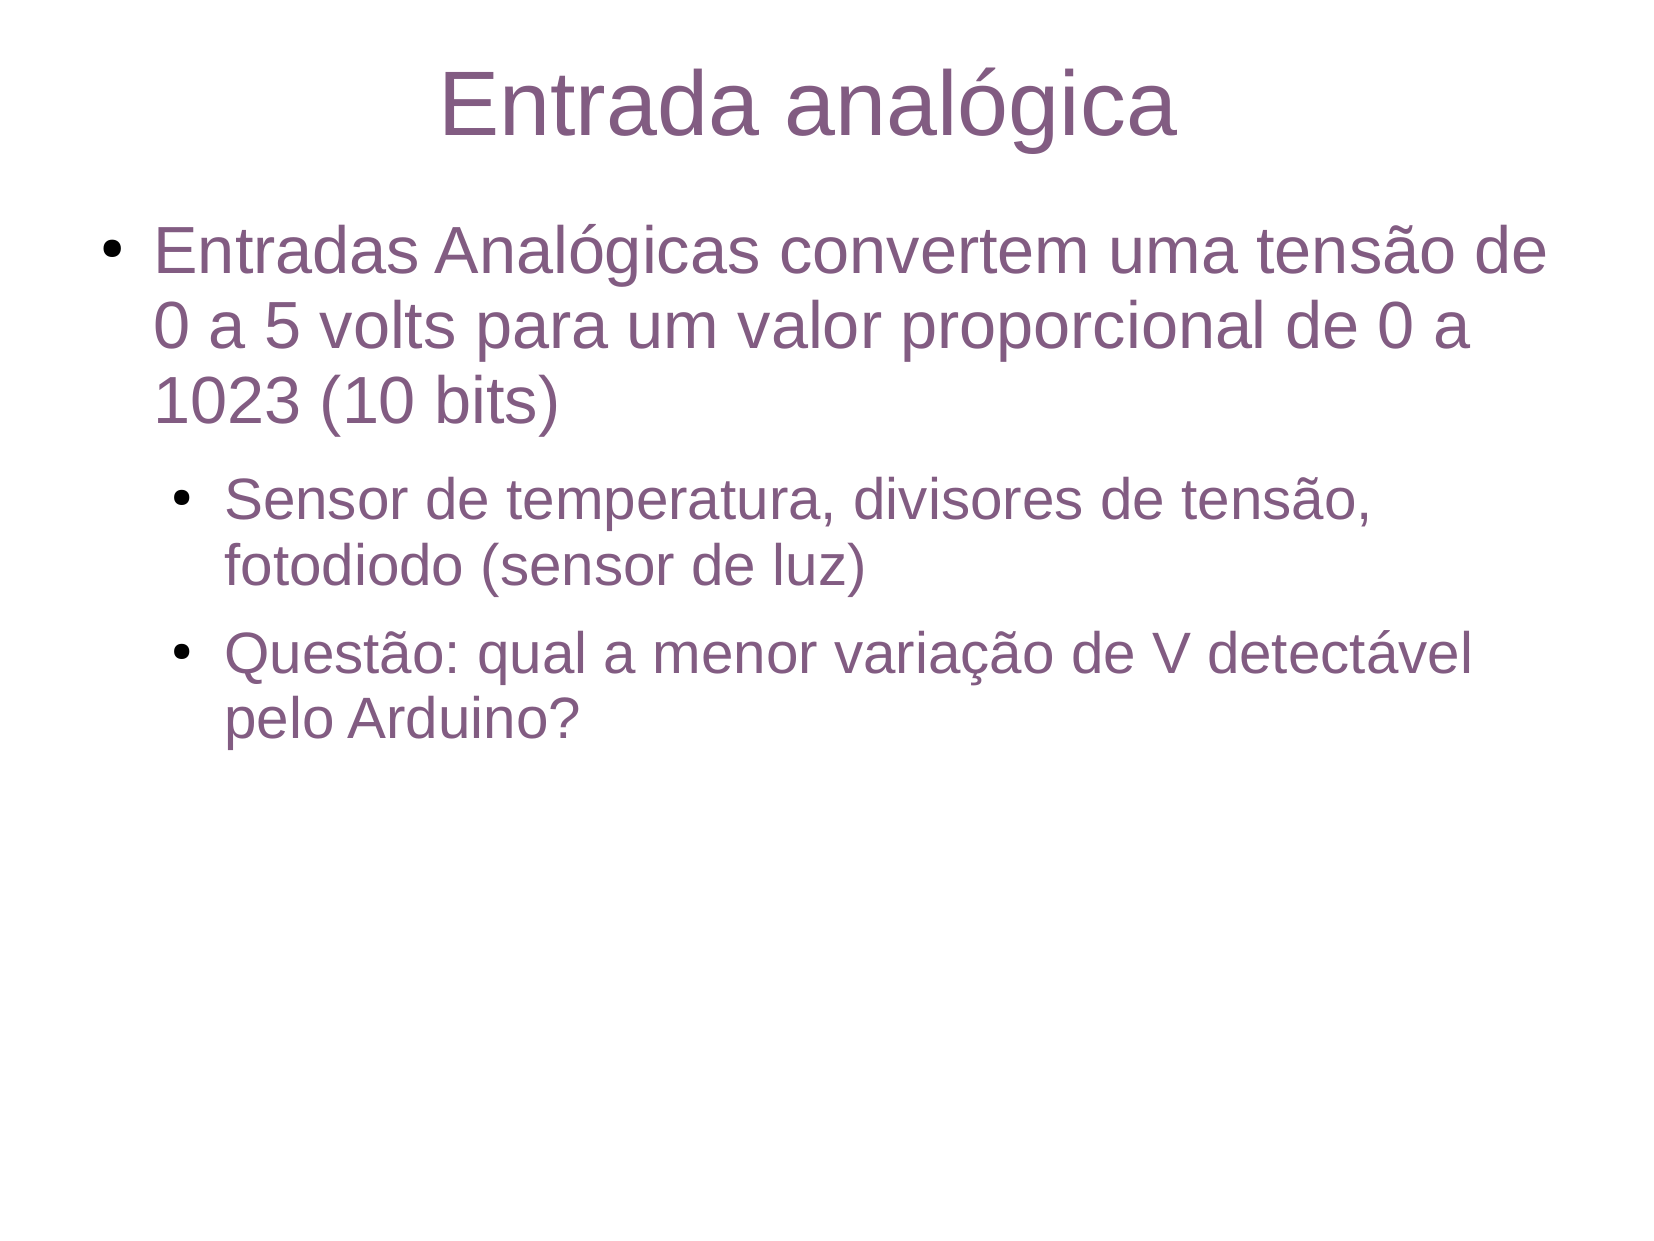

# Entrada analógica
Entradas Analógicas convertem uma tensão de 0 a 5 volts para um valor proporcional de 0 a 1023 (10 bits)
Sensor de temperatura, divisores de tensão, fotodiodo (sensor de luz)
Questão: qual a menor variação de V detectável pelo Arduino?